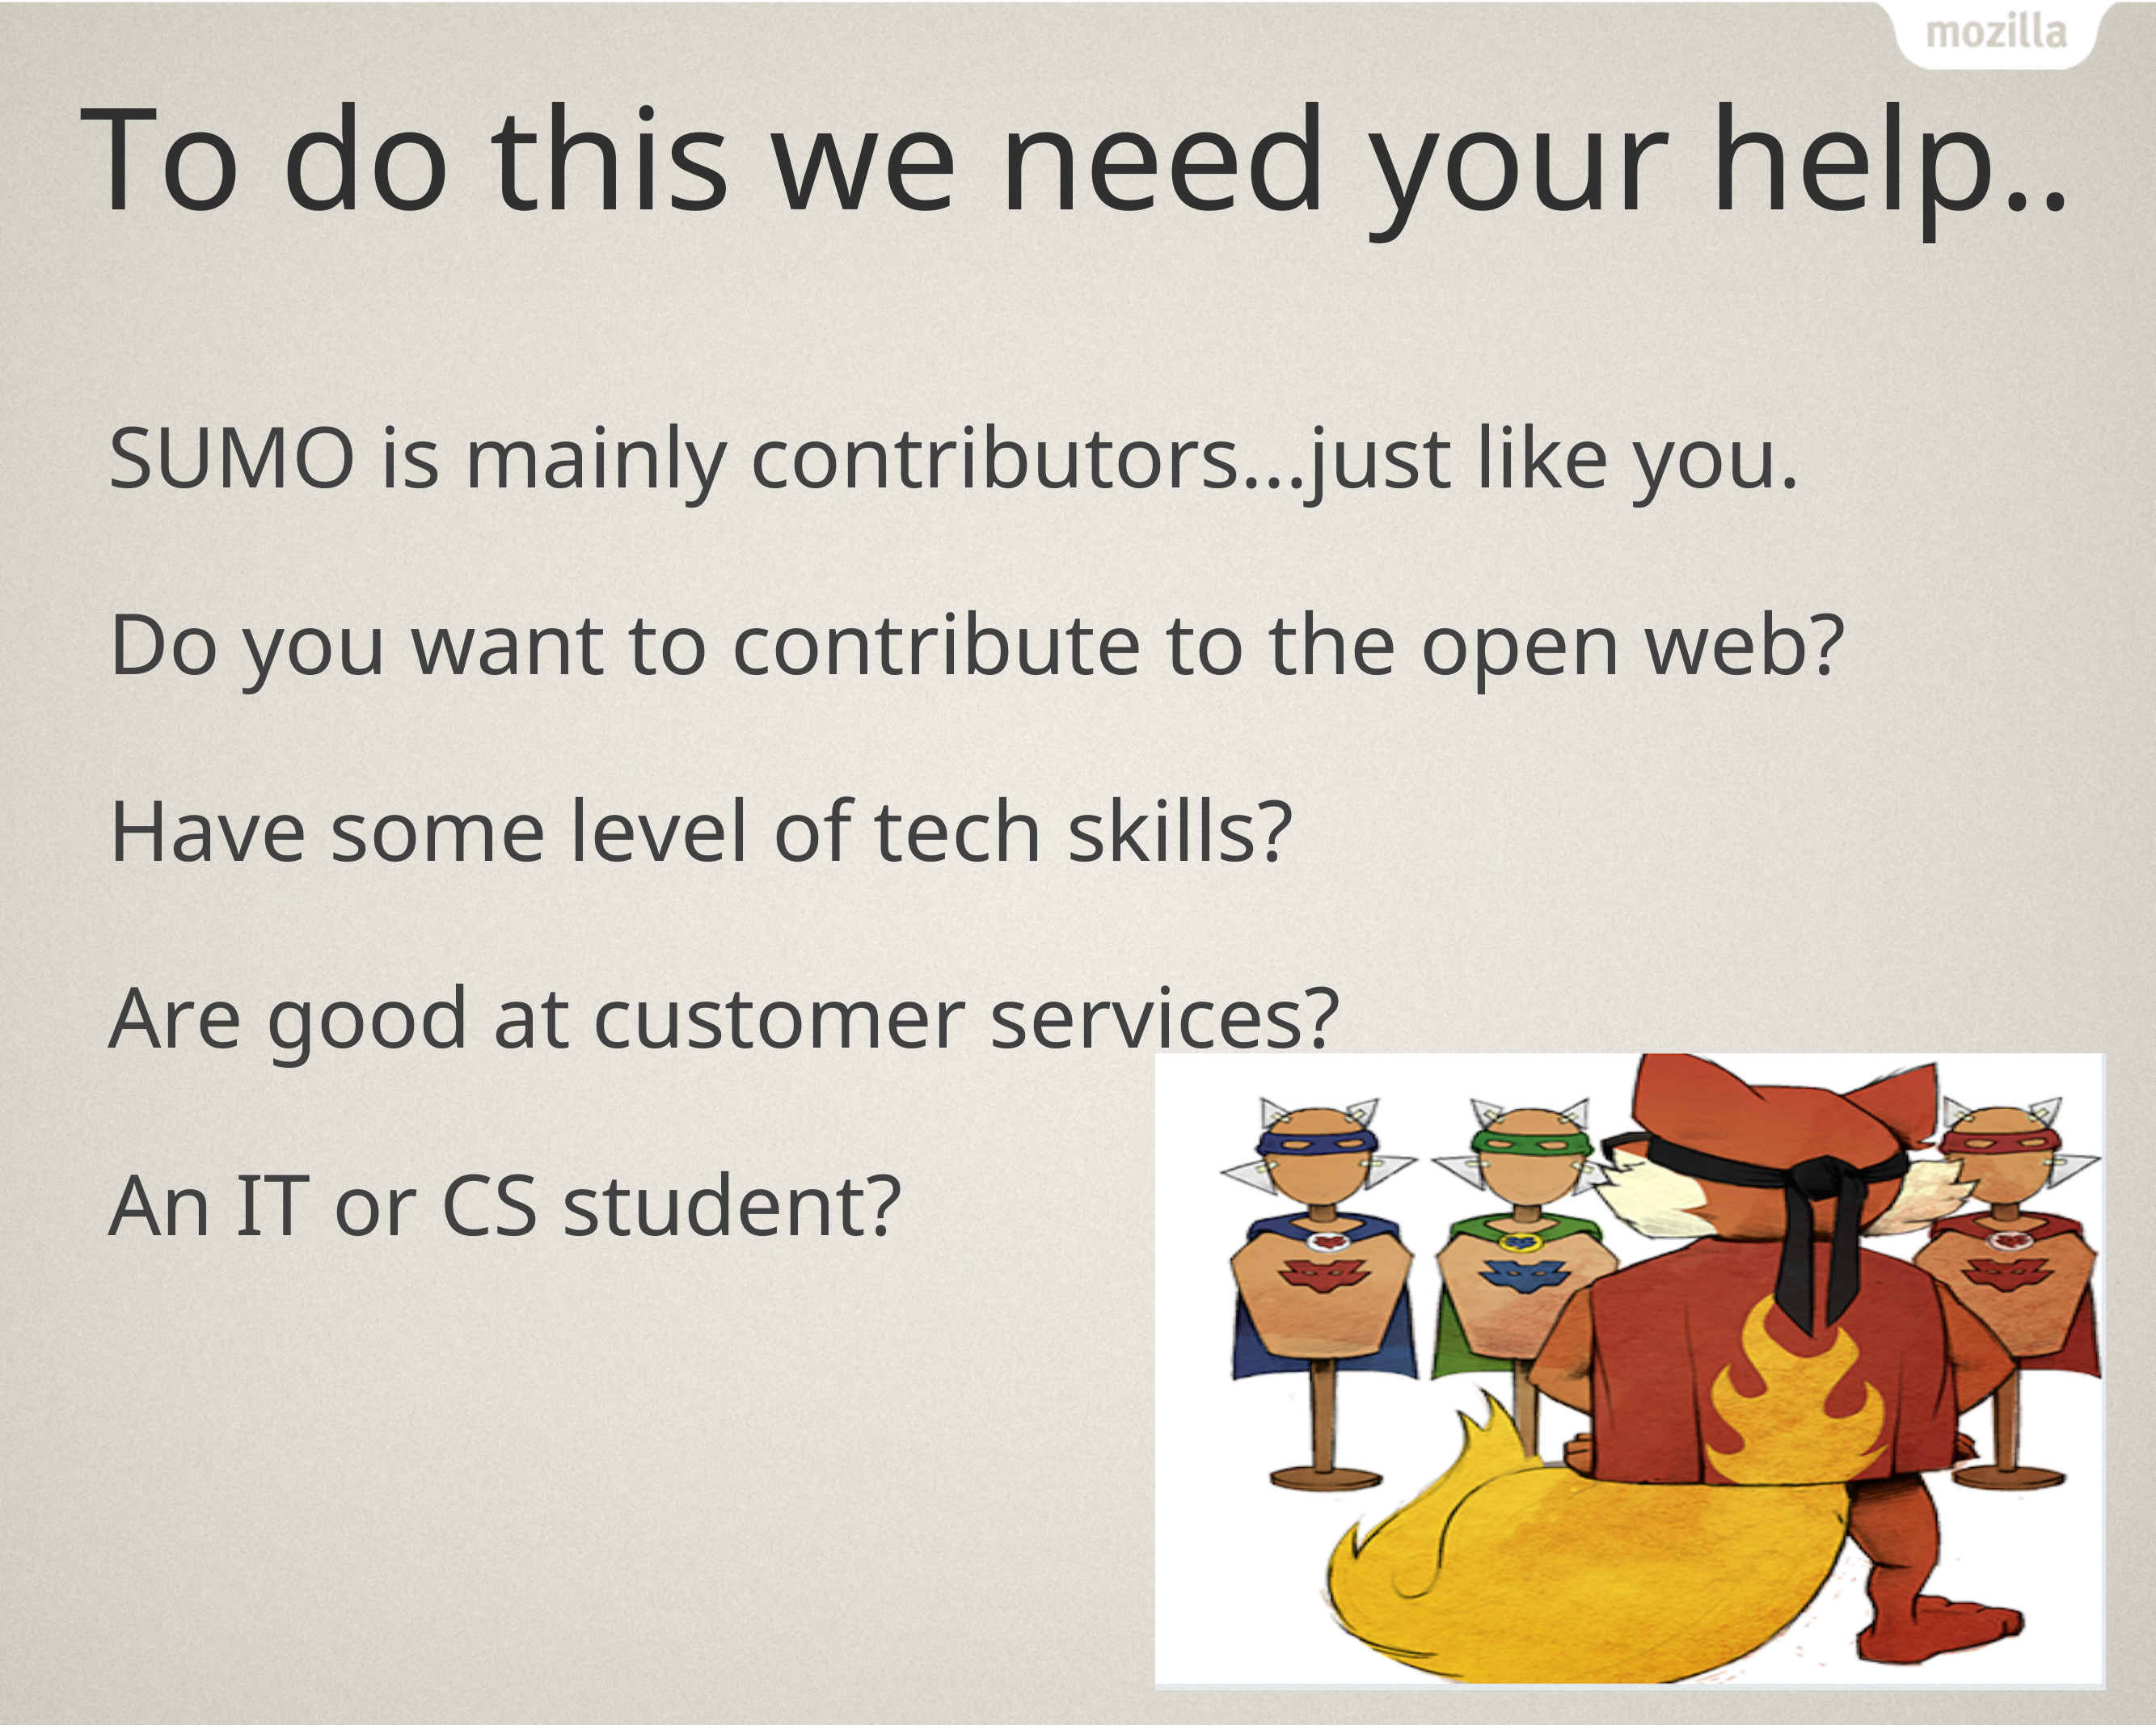

# To do this we need your help..
SUMO is mainly contributors...just like you.
Do you want to contribute to the open web?
Have some level of tech skills?
Are good at customer services?
An IT or CS student?